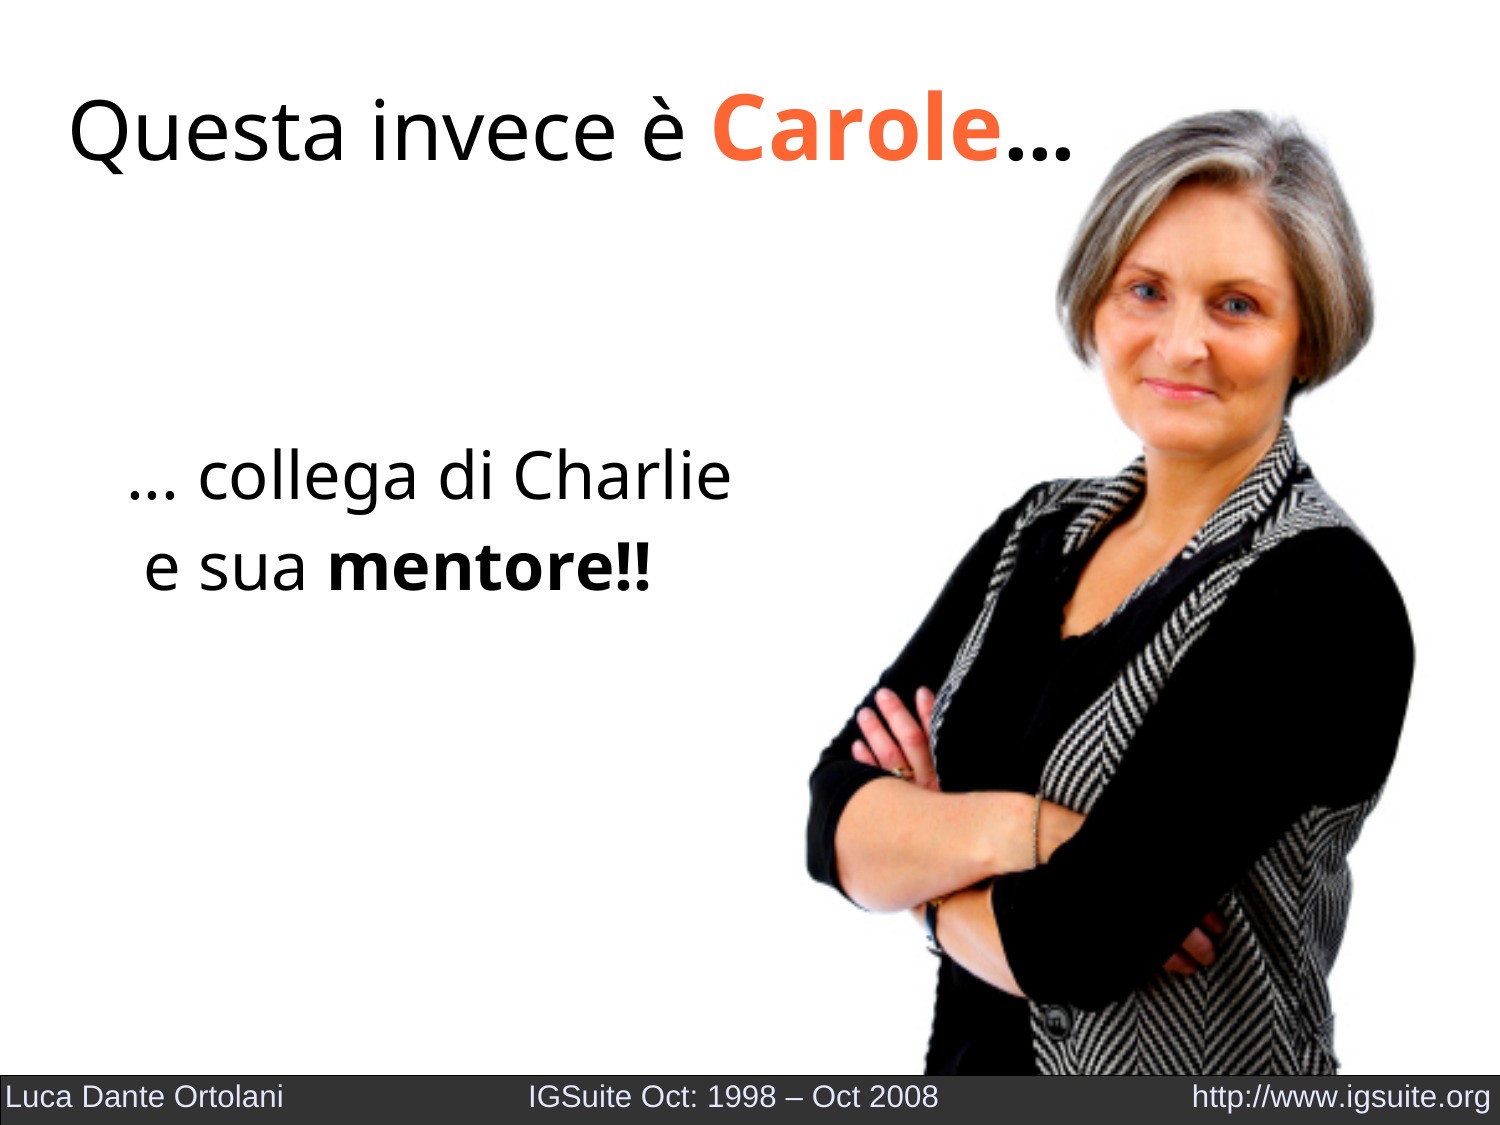

Questa invece è Carole...
... collega di Charlie
 e sua mentore!!
Luca Dante Ortolani IGSuite Oct: 1998 – Oct 2008 http://www.igsuite.org